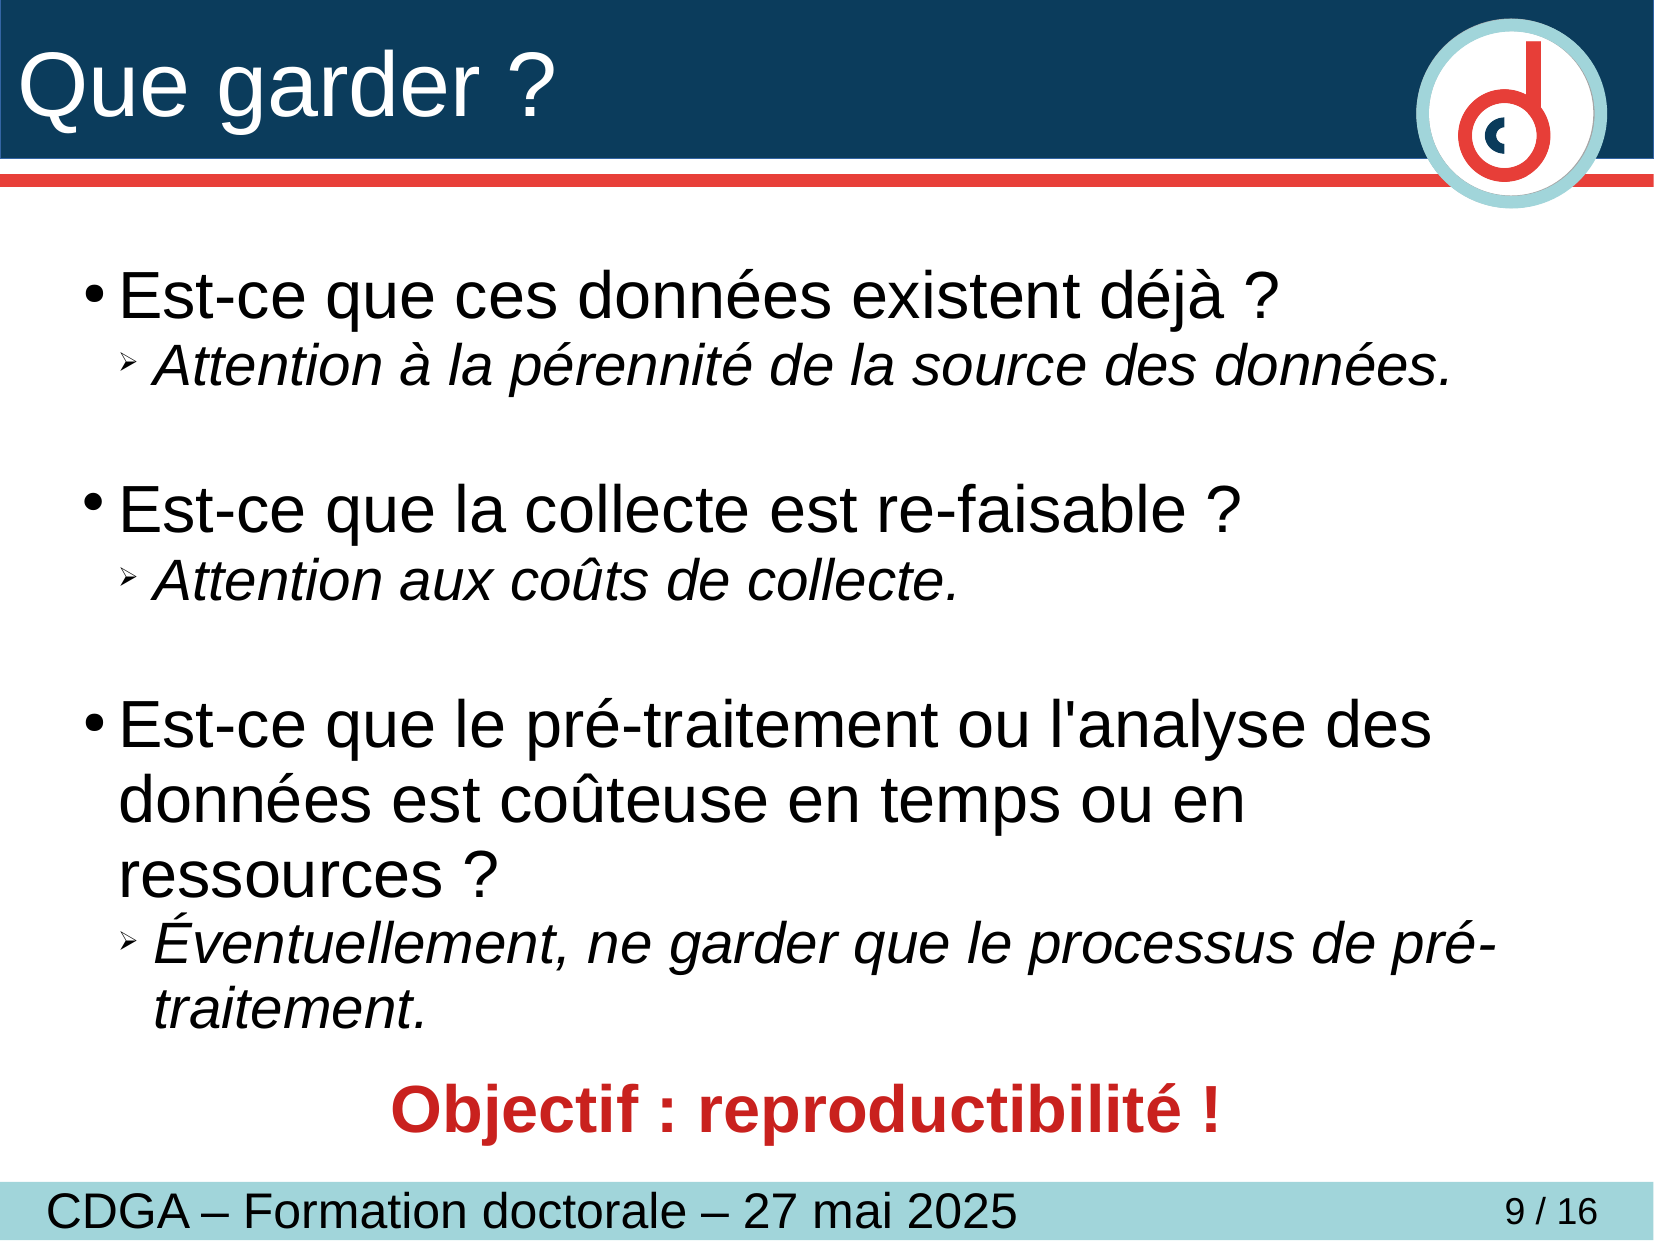

# Que garder ?
Est-ce que ces données existent déjà ?
Attention à la pérennité de la source des données.
Est-ce que la collecte est re-faisable ?
Attention aux coûts de collecte.
Est-ce que le pré-traitement ou l'analyse des données est coûteuse en temps ou en ressources ?
Éventuellement, ne garder que le processus de pré-traitement.
Objectif : reproductibilité !